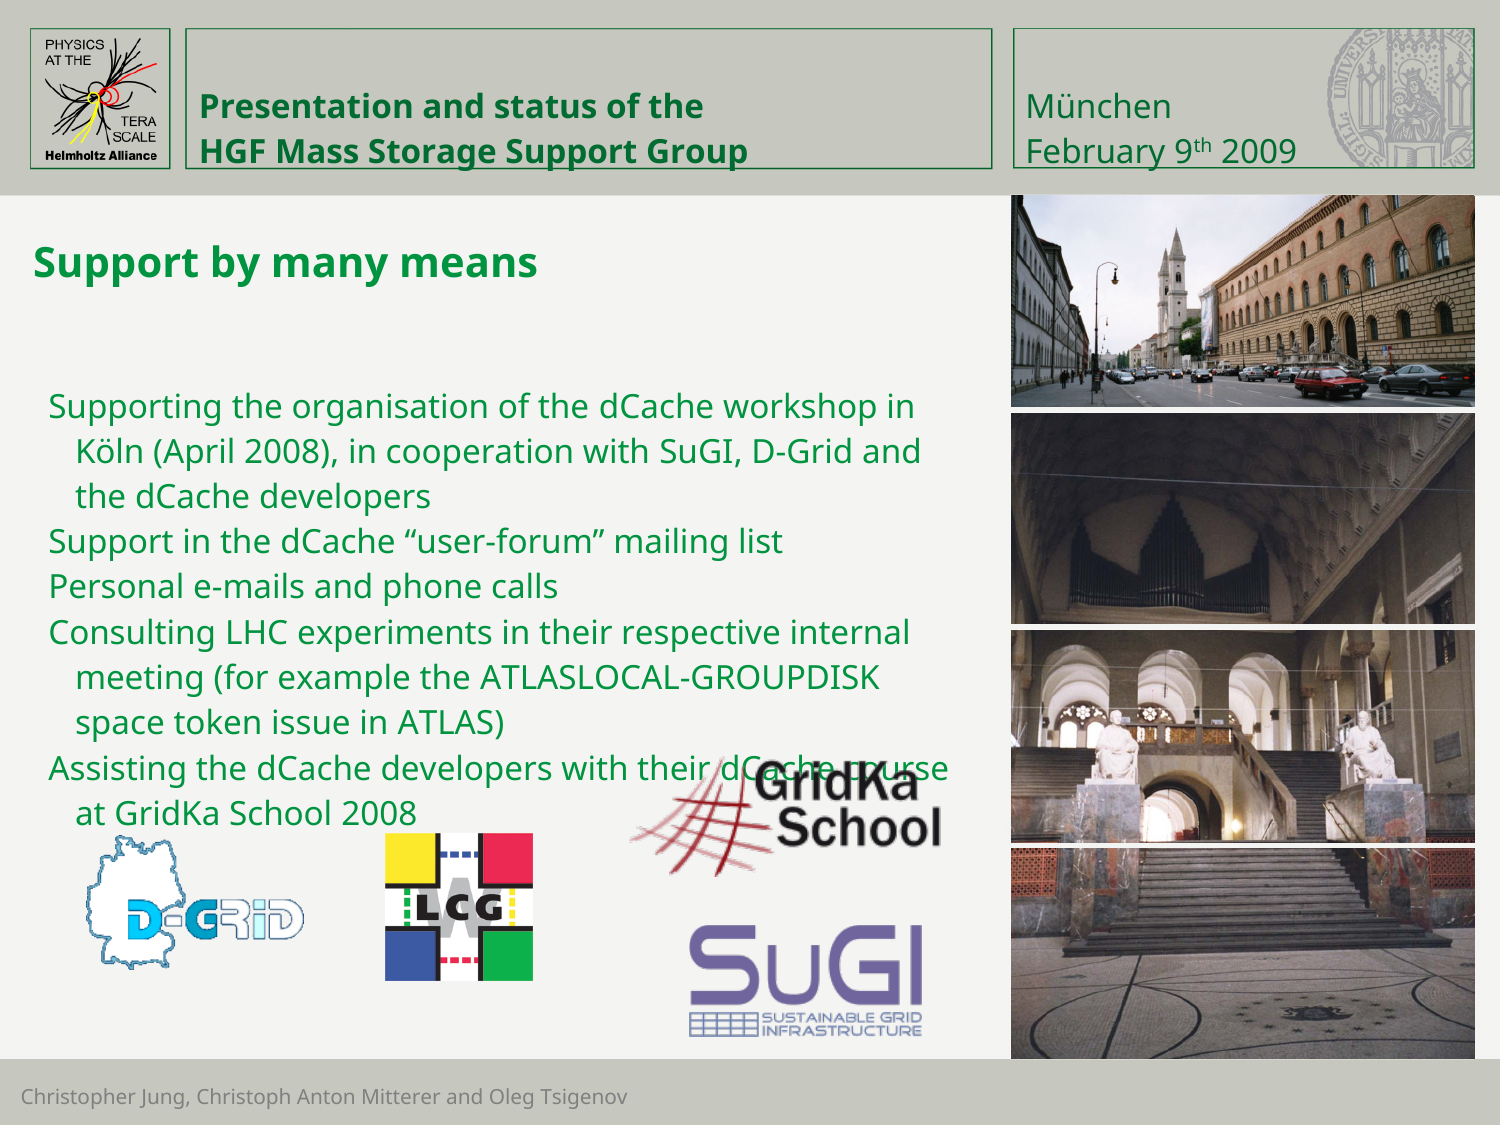

Presentation and status of the
HGF Mass Storage Support Group
München
February 9th 2009
Support by many means
Supporting the organisation of the dCache workshop in Köln (April 2008)‏, in cooperation with SuGI, D-Grid and the dCache developers
Support in the dCache “user-forum” mailing list
Personal e-mails and phone calls
Consulting LHC experiments in their respective internal meeting (for example the ATLASLOCAL-GROUPDISK space token issue in ATLAS)‏
Assisting the dCache developers with their dCache course at GridKa School 2008
Christopher Jung, Christoph Anton Mitterer and Oleg Tsigenov